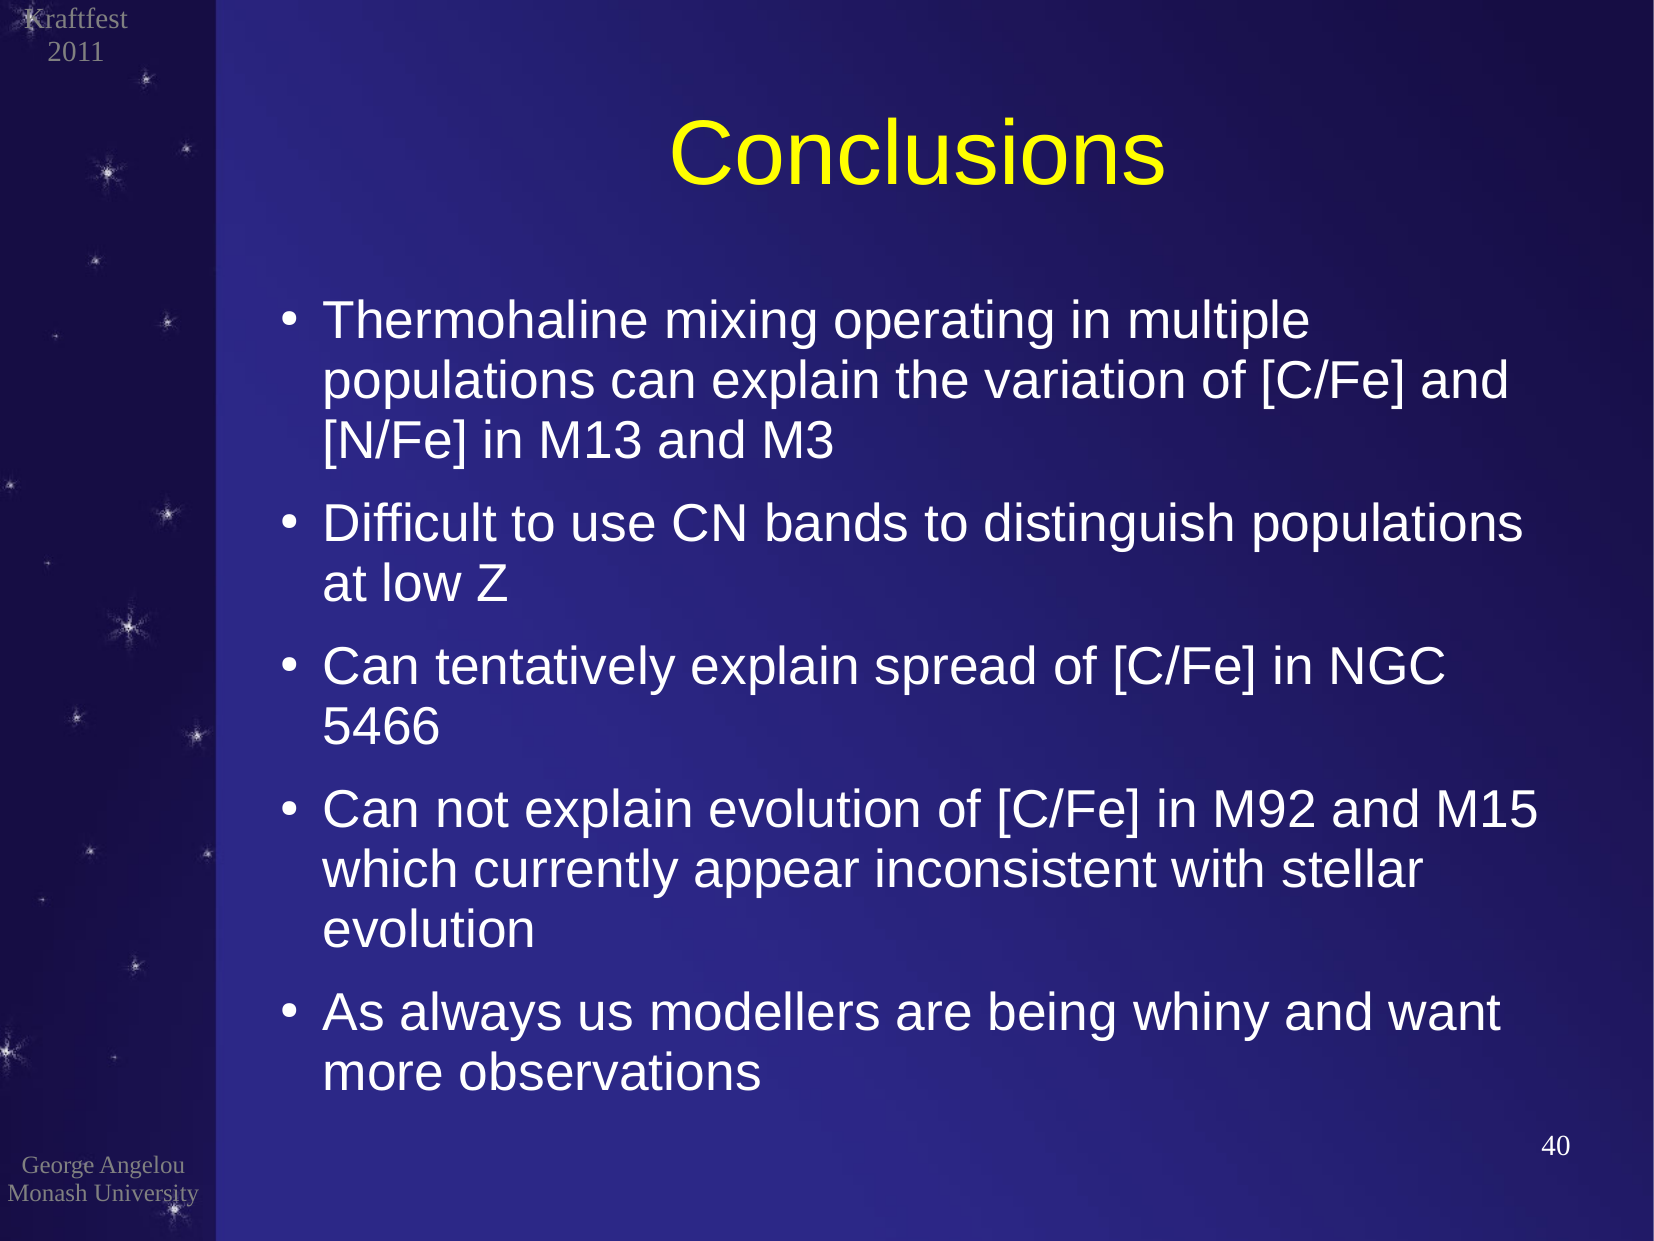

# Conclusions
Thermohaline mixing operating in multiple populations can explain the variation of [C/Fe] and [N/Fe] in M13 and M3
Difficult to use CN bands to distinguish populations at low Z
Can tentatively explain spread of [C/Fe] in NGC 5466
Can not explain evolution of [C/Fe] in M92 and M15 which currently appear inconsistent with stellar evolution
As always us modellers are being whiny and want more observations
40